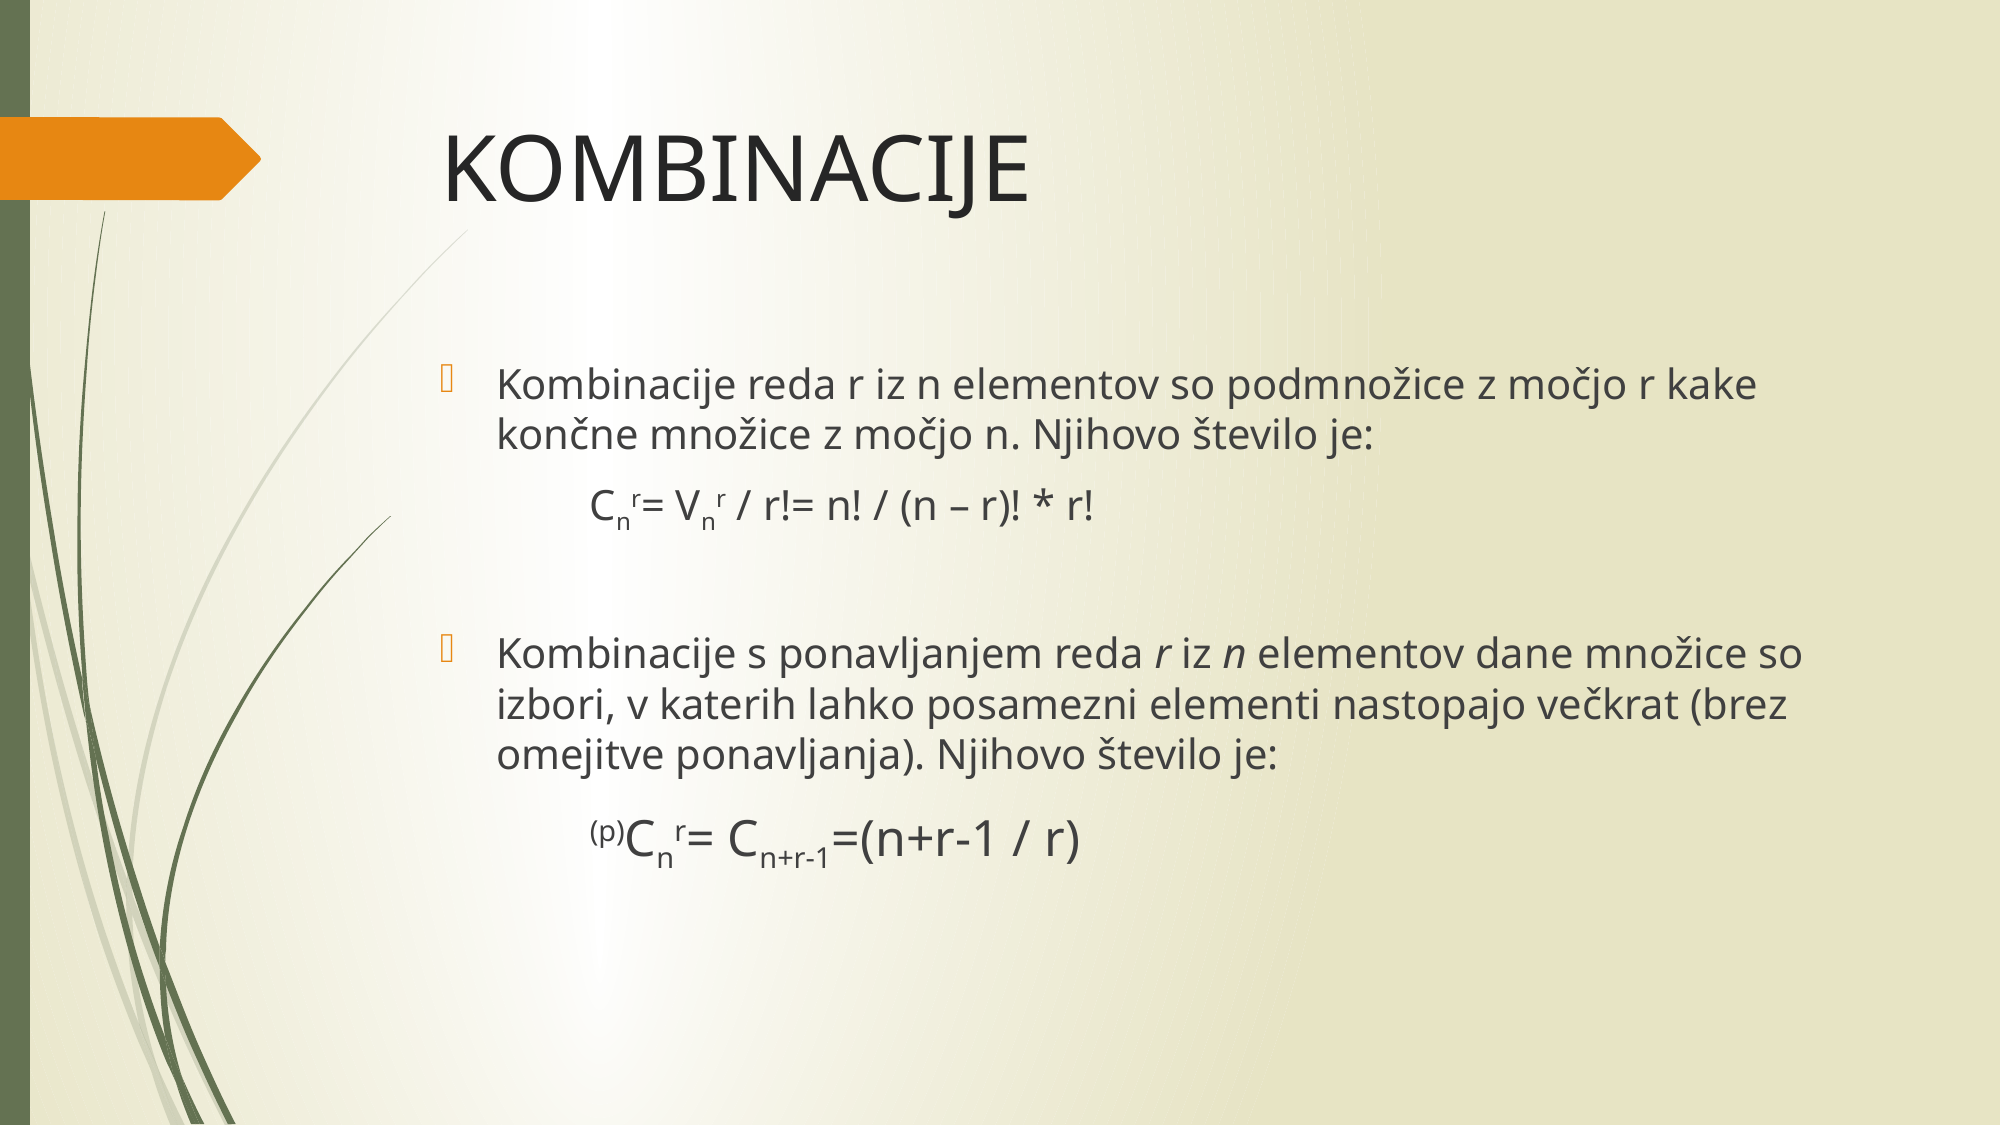

# KOMBINACIJE
Kombinacije reda r iz n elementov so podmnožice z močjo r kake končne množice z močjo n. Njihovo število je:
		Cnr= Vnr / r!= n! / (n – r)! * r!
Kombinacije s ponavljanjem reda r iz n elementov dane množice so izbori, v katerih lahko posamezni elementi nastopajo večkrat (brez omejitve ponavljanja). Njihovo število je:
		(p)Cnr= Cn+r-1=(n+r-1 / r)